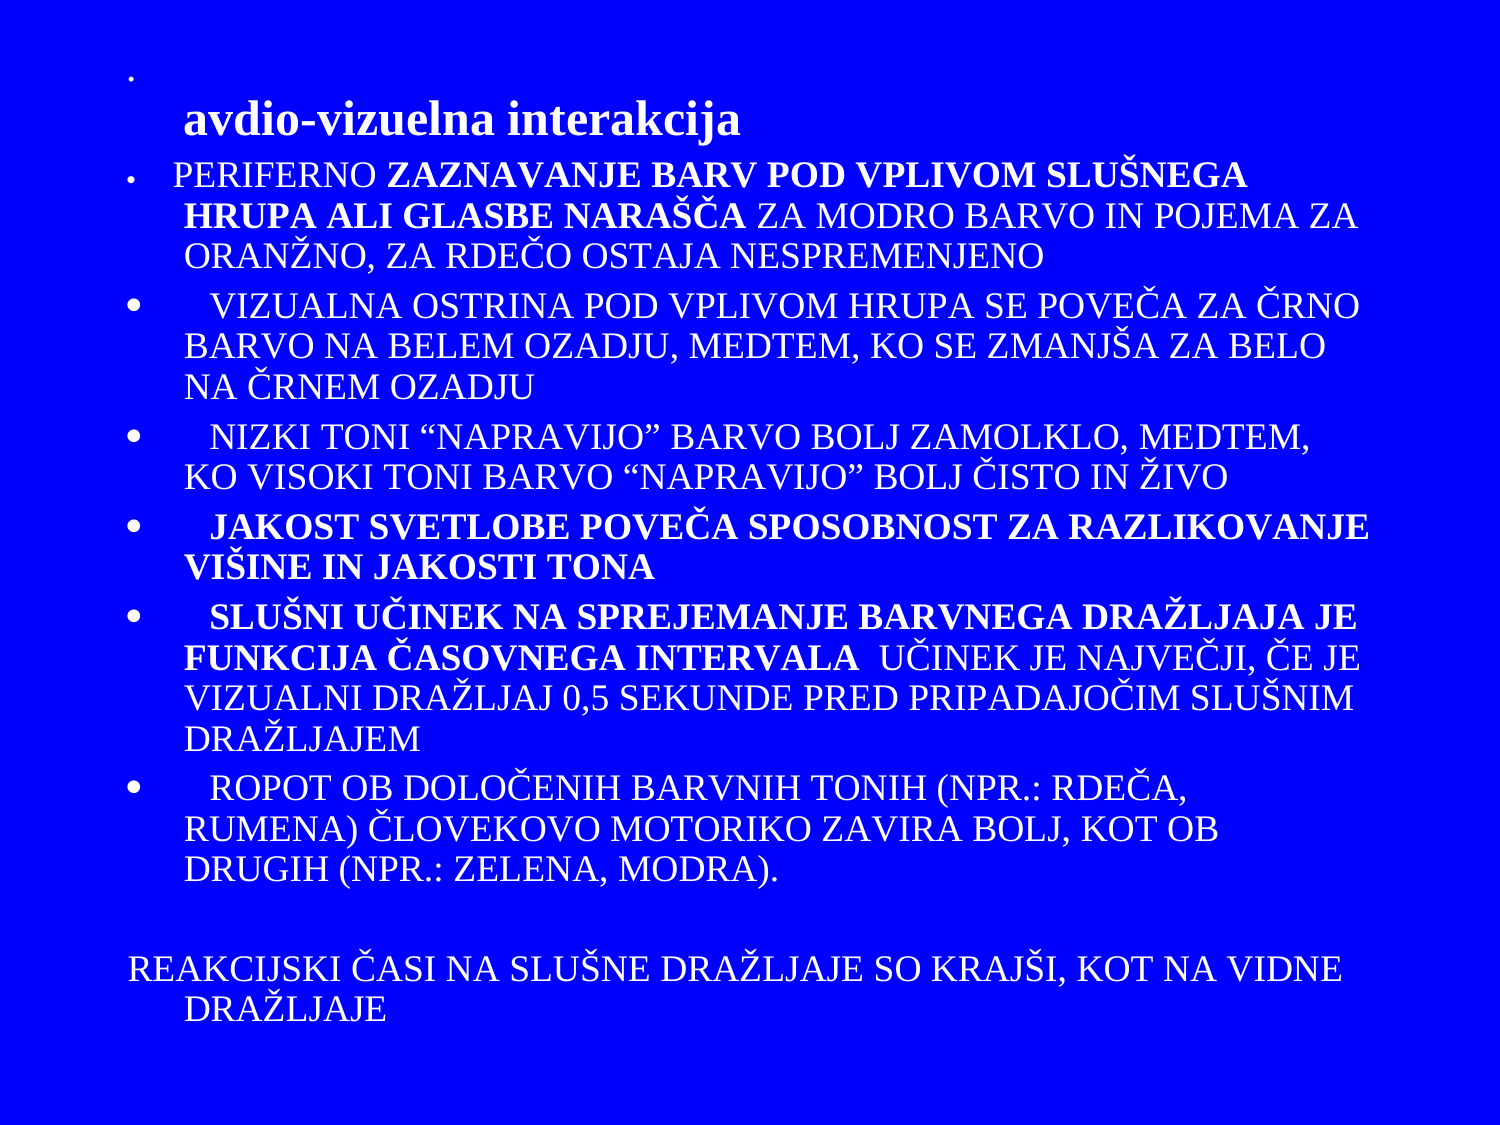

# avdio-vizuelna interakcija
       PERIFERNO ZAZNAVANJE BARV POD VPLIVOM SLUŠNEGA HRUPA ALI GLASBE NARAŠČA ZA MODRO BARVO IN POJEMA ZA ORANŽNO, ZA RDEČO OSTAJA NESPREMENJENO
       VIZUALNA OSTRINA POD VPLIVOM HRUPA SE POVEČA ZA ČRNO BARVO NA BELEM OZADJU, MEDTEM, KO SE ZMANJŠA ZA BELO NA ČRNEM OZADJU
       NIZKI TONI “NAPRAVIJO” BARVO BOLJ ZAMOLKLO, MEDTEM, KO VISOKI TONI BARVO “NAPRAVIJO” BOLJ ČISTO IN ŽIVO
       JAKOST SVETLOBE POVEČA SPOSOBNOST ZA RAZLIKOVANJE VIŠINE IN JAKOSTI TONA
       SLUŠNI UČINEK NA SPREJEMANJE BARVNEGA DRAŽLJAJA JE FUNKCIJA ČASOVNEGA INTERVALA UČINEK JE NAJVEČJI, ČE JE VIZUALNI DRAŽLJAJ 0,5 SEKUNDE PRED PRIPADAJOČIM SLUŠNIM DRAŽLJAJEM
       ROPOT OB DOLOČENIH BARVNIH TONIH (NPR.: RDEČA, RUMENA) ČLOVEKOVO MOTORIKO ZAVIRA BOLJ, KOT OB DRUGIH (NPR.: ZELENA, MODRA).
REAKCIJSKI ČASI NA SLUŠNE DRAŽLJAJE SO KRAJŠI, KOT NA VIDNE DRAŽLJAJE